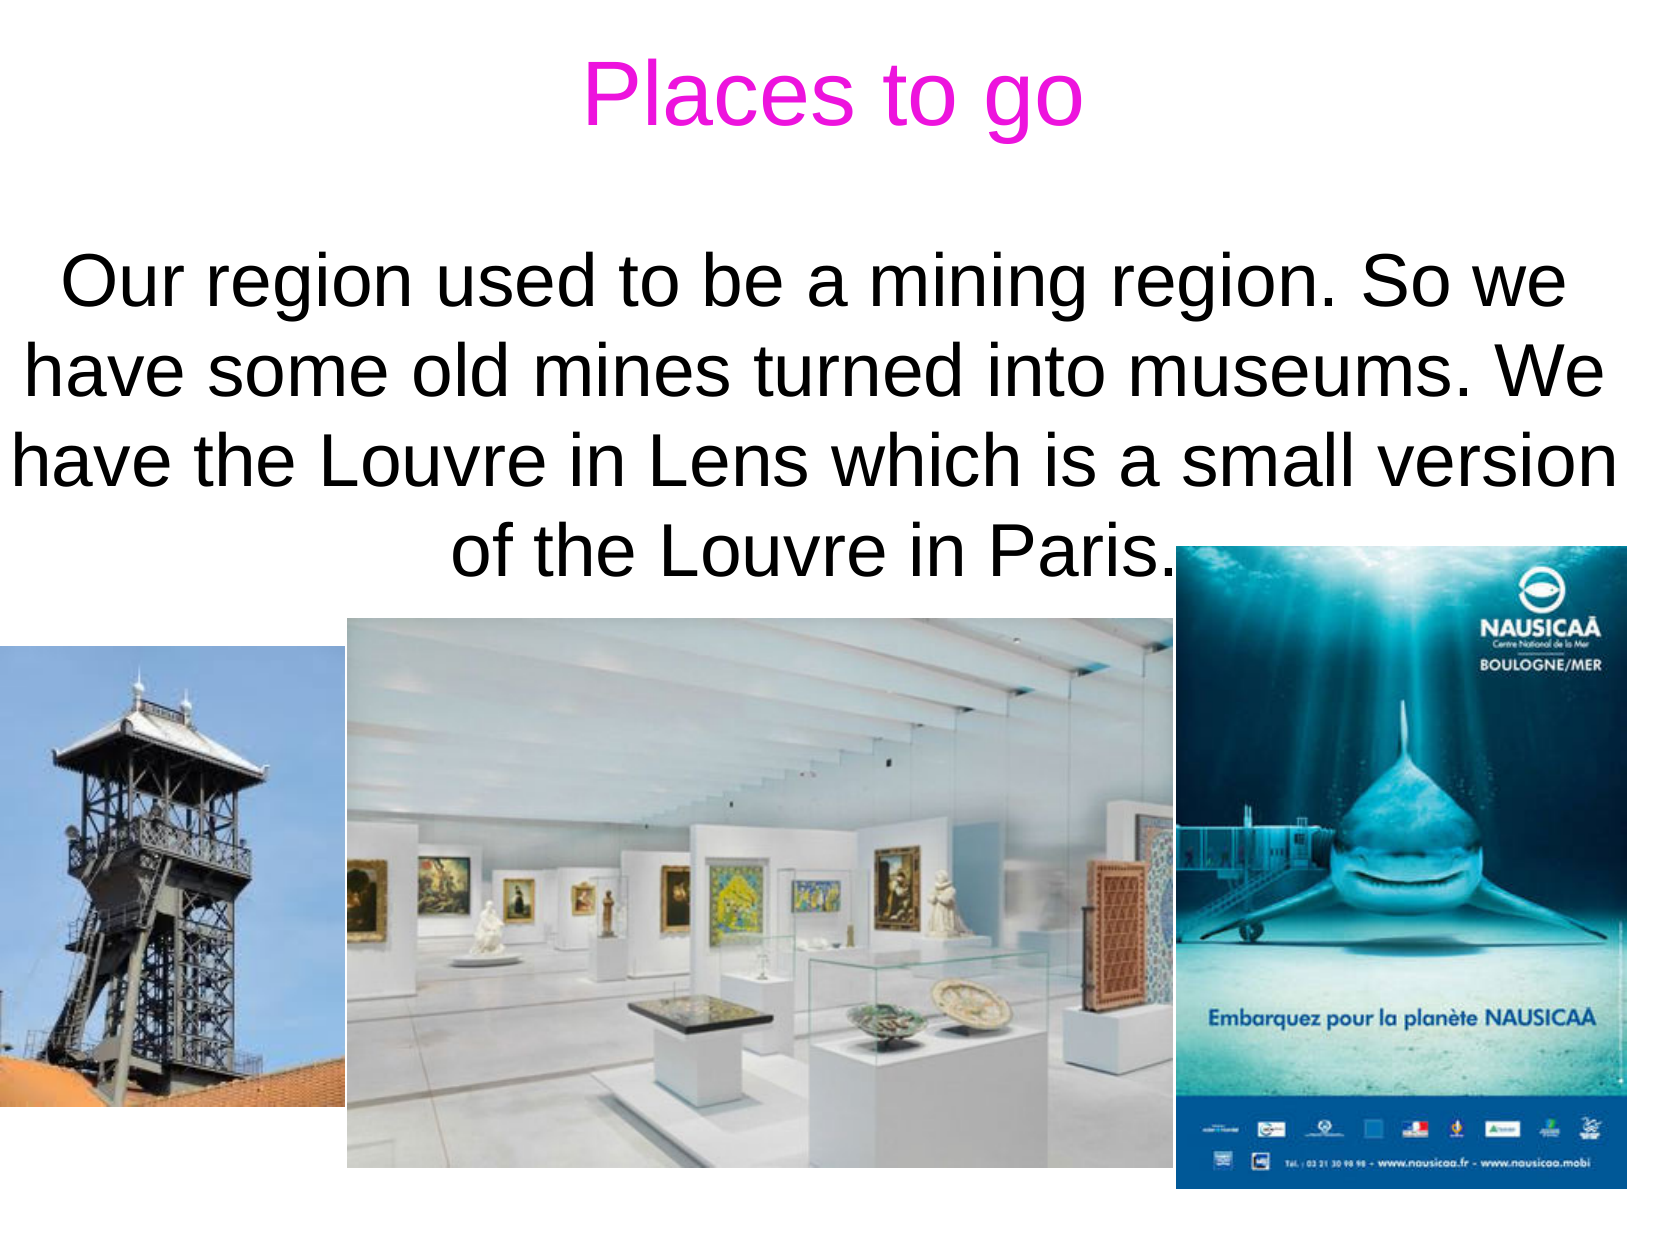

# Places to go
Our region used to be a mining region. So we have some old mines turned into museums. We have the Louvre in Lens which is a small version of the Louvre in Paris.